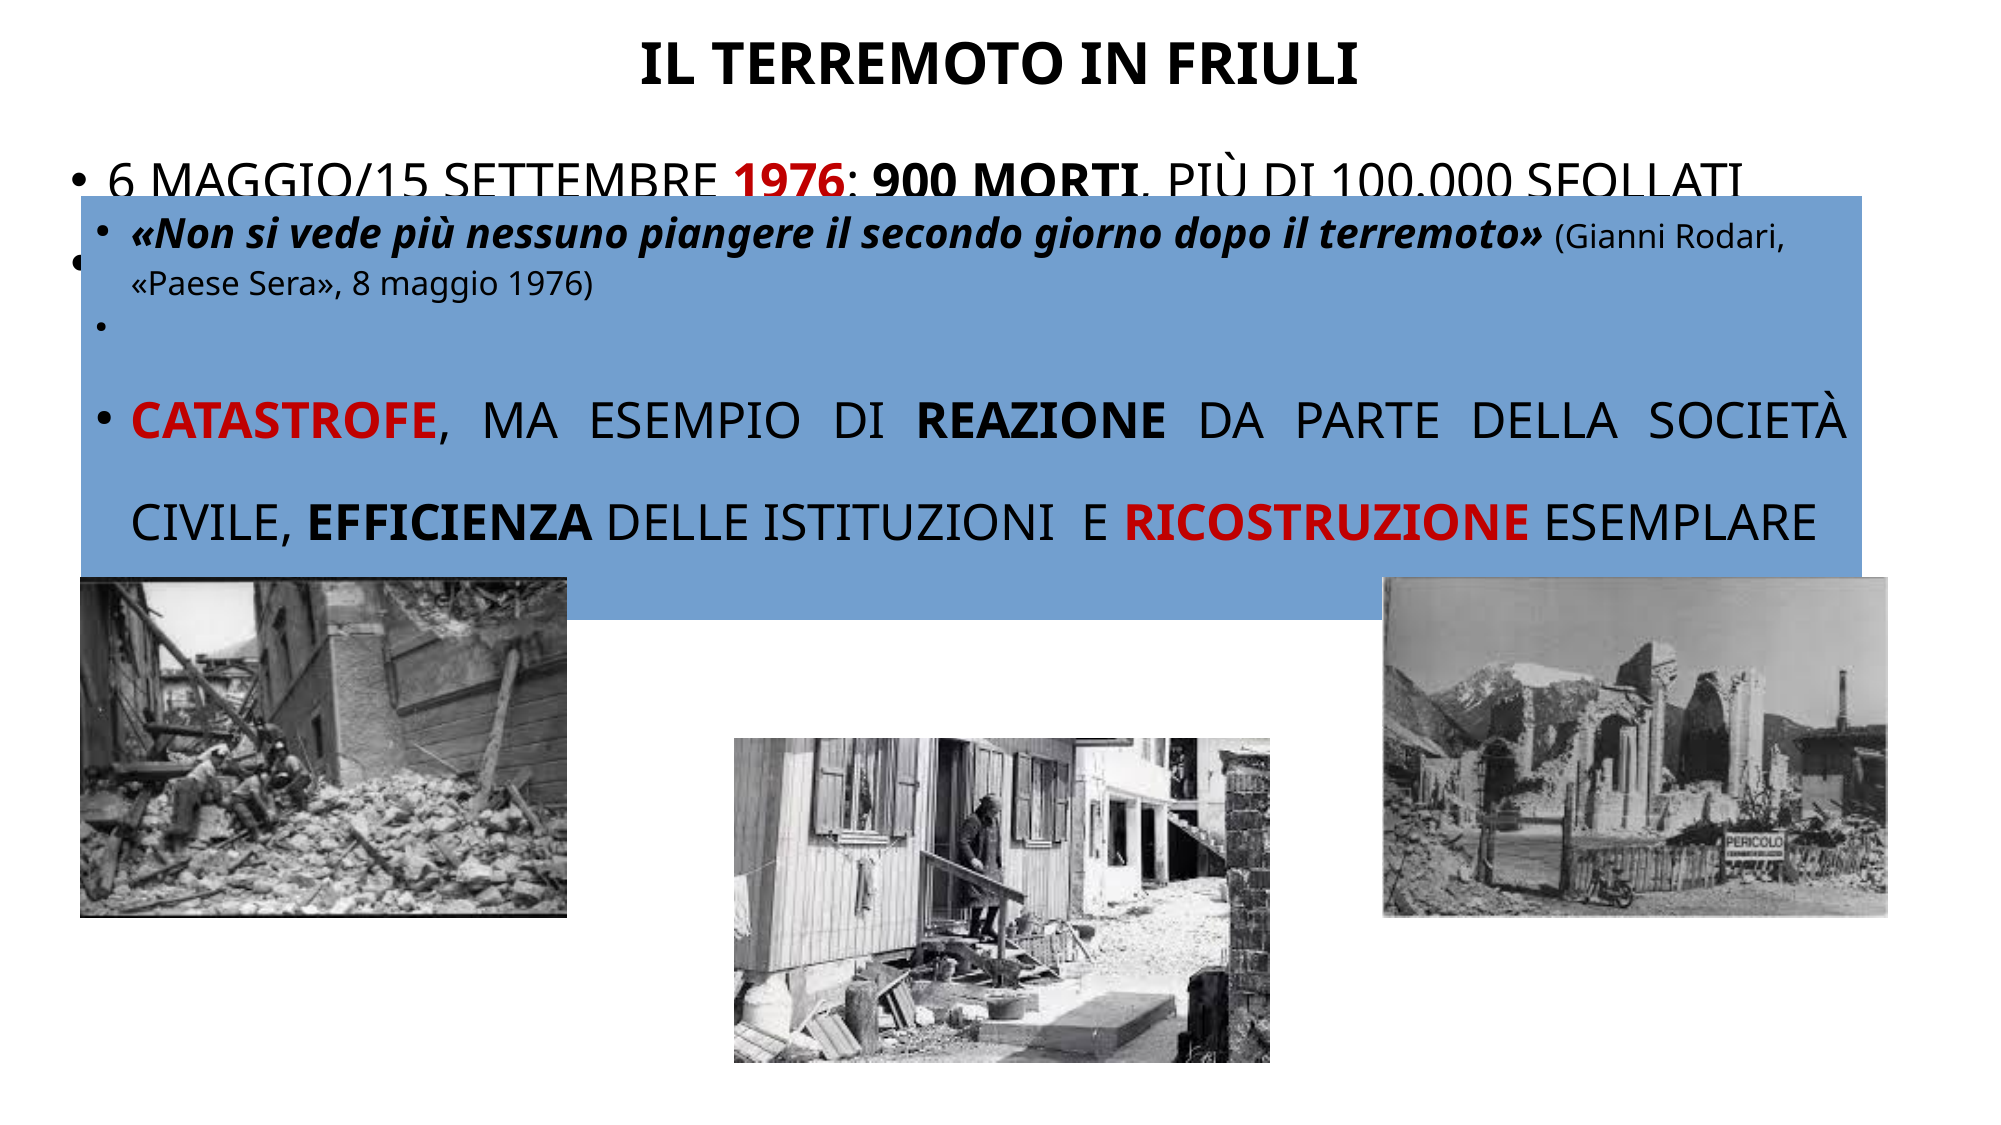

# IL TERREMOTO IN FRIULI
6 MAGGIO/15 SETTEMBRE 1976: 900 MORTI, PIÙ DI 100.000 SFOLLATI
| «Non si vede più nessuno piangere il secondo giorno dopo il terremoto» (Gianni Rodari, «Paese Sera», 8 maggio 1976) CATASTROFE, MA ESEMPIO DI REAZIONE DA PARTE DELLA SOCIETÀ CIVILE, EFFICIENZA DELLE ISTITUZIONI E RICOSTRUZIONE ESEMPLARE |
| --- |
| |